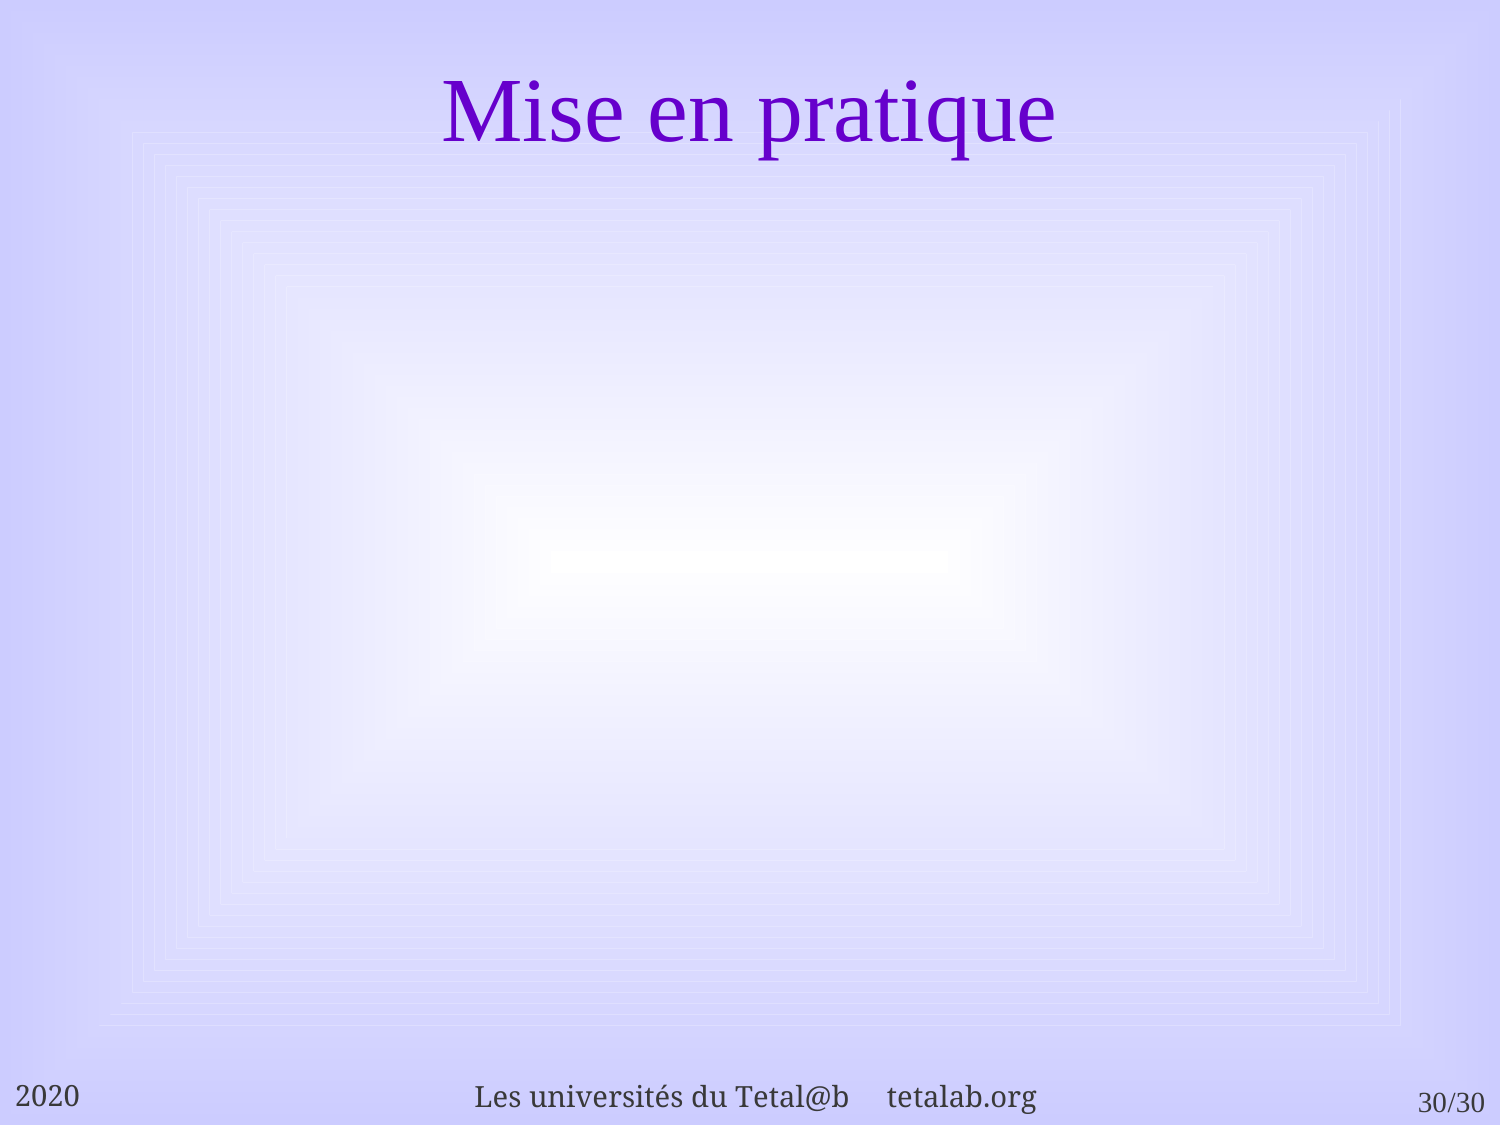

# Mise en pratique
2020
Les universités du Tetal@b tetalab.org
30